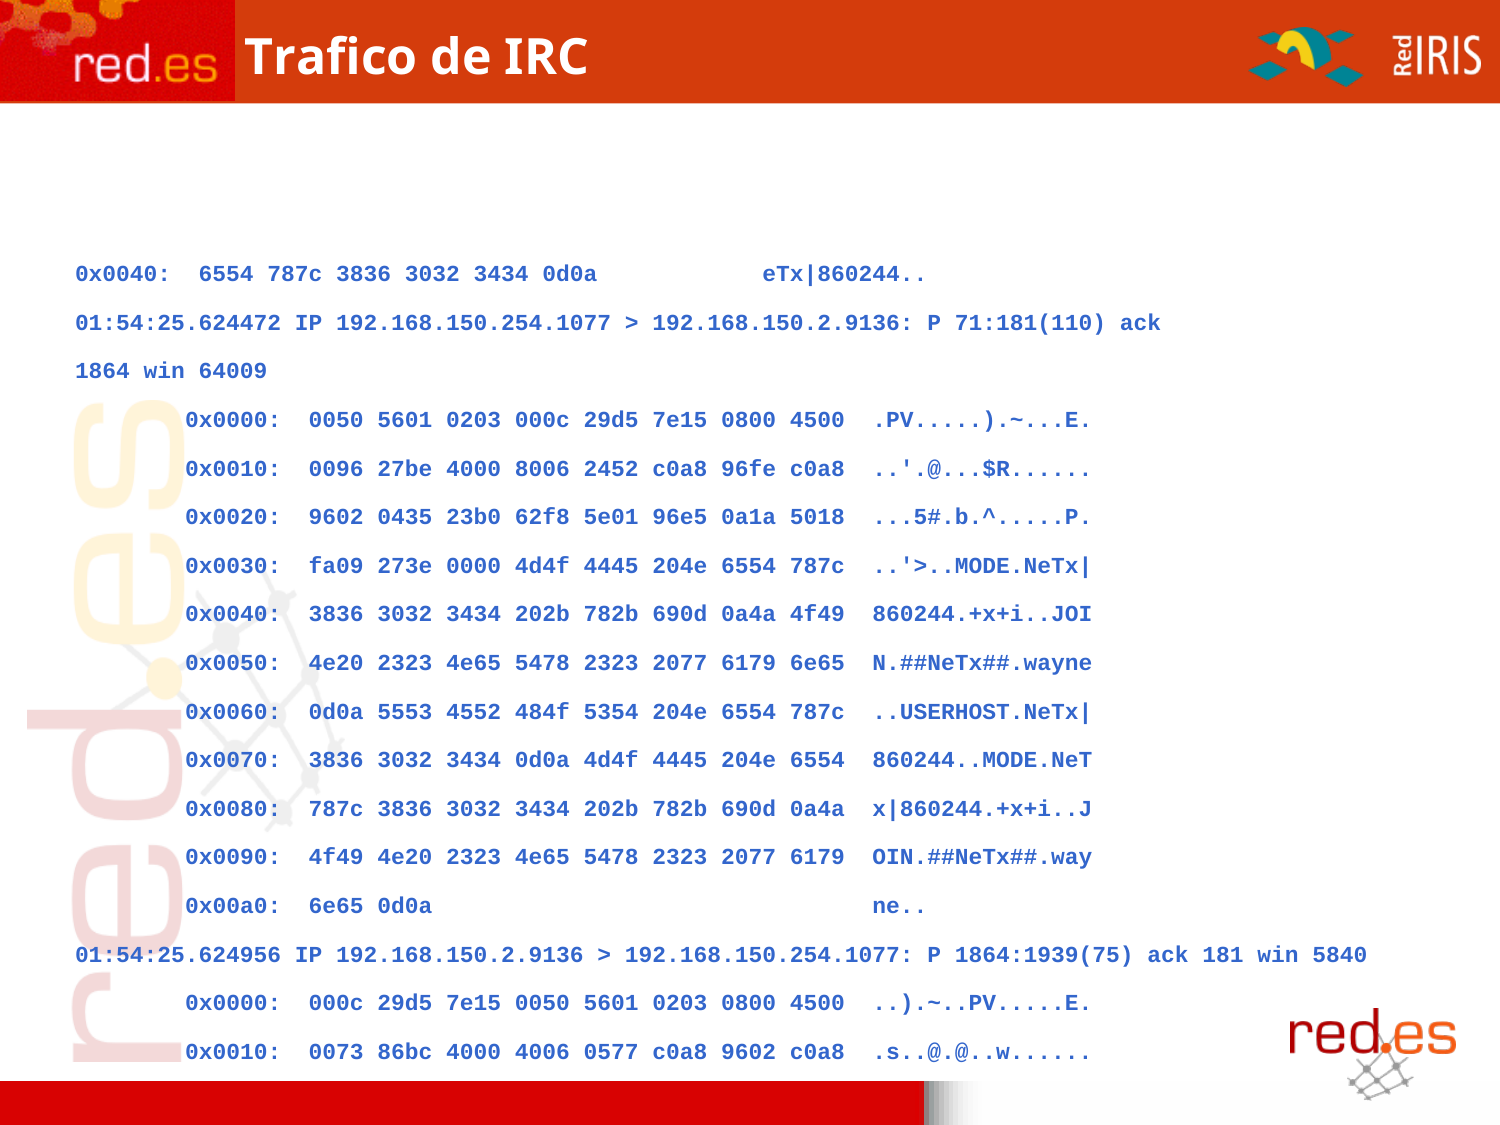

# Trafico de IRC
0x0040: 6554 787c 3836 3032 3434 0d0a eTx|860244..
01:54:25.624472 IP 192.168.150.254.1077 > 192.168.150.2.9136: P 71:181(110) ack
1864 win 64009
 0x0000: 0050 5601 0203 000c 29d5 7e15 0800 4500 .PV.....).~...E.
 0x0010: 0096 27be 4000 8006 2452 c0a8 96fe c0a8 ..'.@...$R......
 0x0020: 9602 0435 23b0 62f8 5e01 96e5 0a1a 5018 ...5#.b.^.....P.
 0x0030: fa09 273e 0000 4d4f 4445 204e 6554 787c ..'>..MODE.NeTx|
 0x0040: 3836 3032 3434 202b 782b 690d 0a4a 4f49 860244.+x+i..JOI
 0x0050: 4e20 2323 4e65 5478 2323 2077 6179 6e65 N.##NeTx##.wayne
 0x0060: 0d0a 5553 4552 484f 5354 204e 6554 787c ..USERHOST.NeTx|
 0x0070: 3836 3032 3434 0d0a 4d4f 4445 204e 6554 860244..MODE.NeT
 0x0080: 787c 3836 3032 3434 202b 782b 690d 0a4a x|860244.+x+i..J
 0x0090: 4f49 4e20 2323 4e65 5478 2323 2077 6179 OIN.##NeTx##.way
 0x00a0: 6e65 0d0a ne..
01:54:25.624956 IP 192.168.150.2.9136 > 192.168.150.254.1077: P 1864:1939(75) ack 181 win 5840
 0x0000: 000c 29d5 7e15 0050 5601 0203 0800 4500 ..).~..PV.....E.
 0x0010: 0073 86bc 4000 4006 0577 c0a8 9602 c0a8 .s..@.@..w......